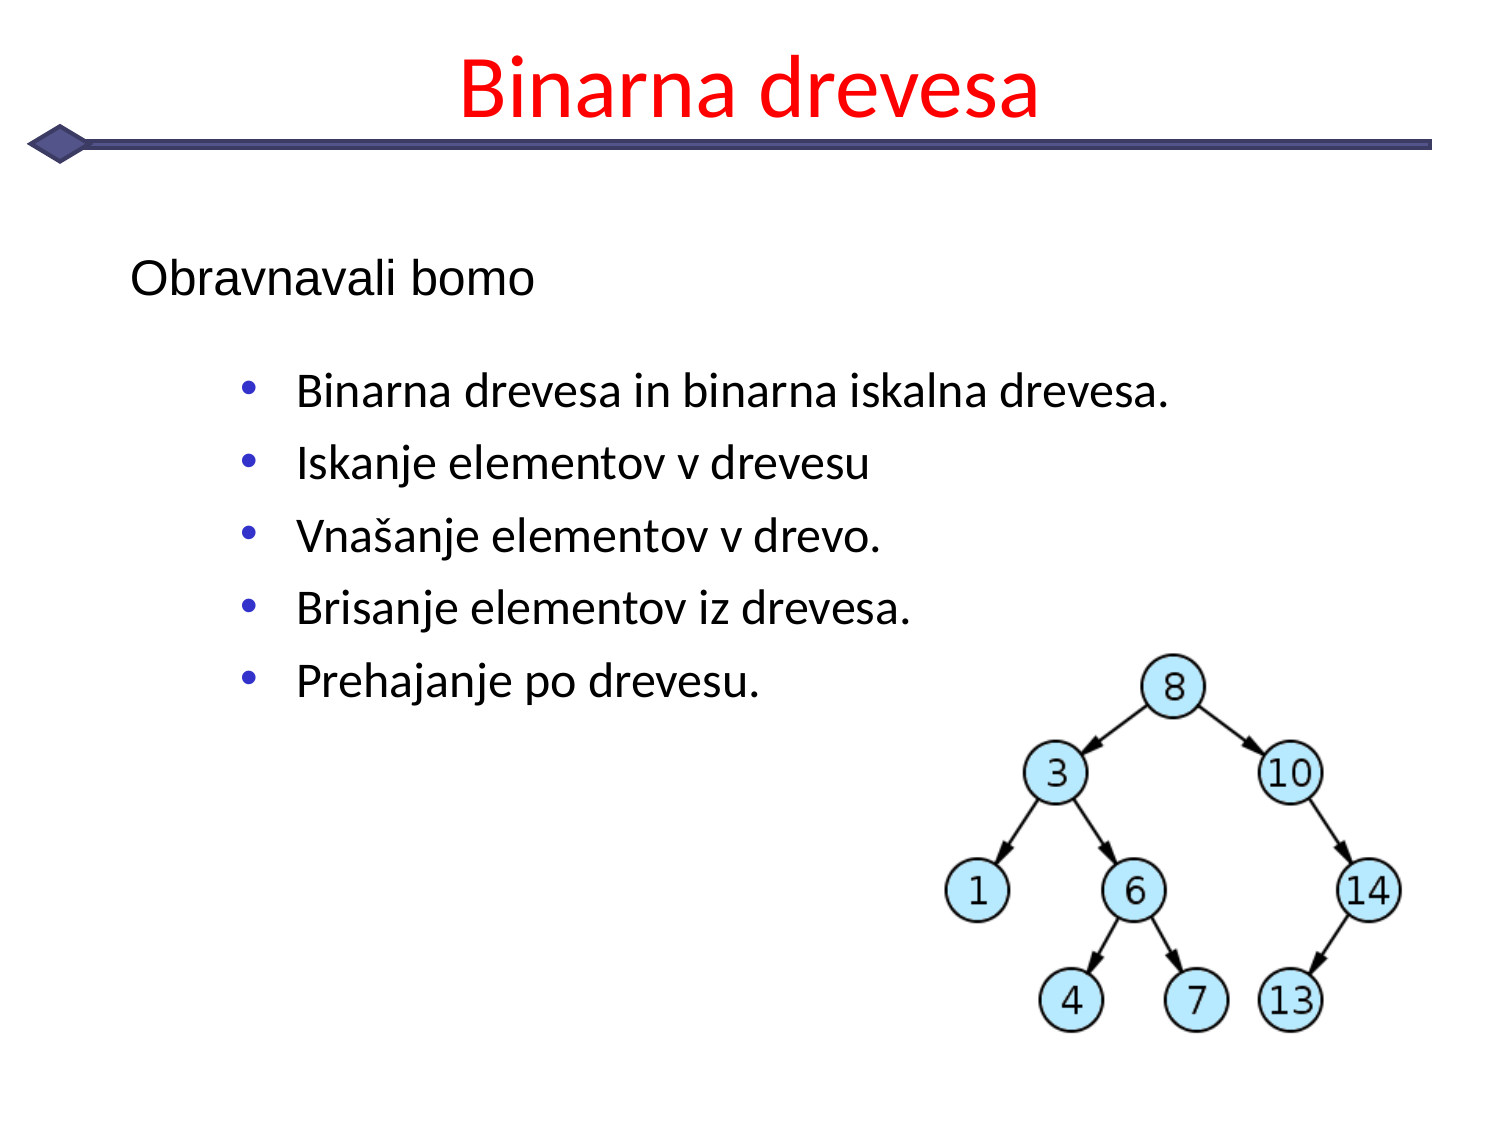

# Binarna drevesa
Obravnavali bomo
Binarna drevesa in binarna iskalna drevesa.
Iskanje elementov v drevesu
Vnašanje elementov v drevo.
Brisanje elementov iz drevesa.
Prehajanje po drevesu.